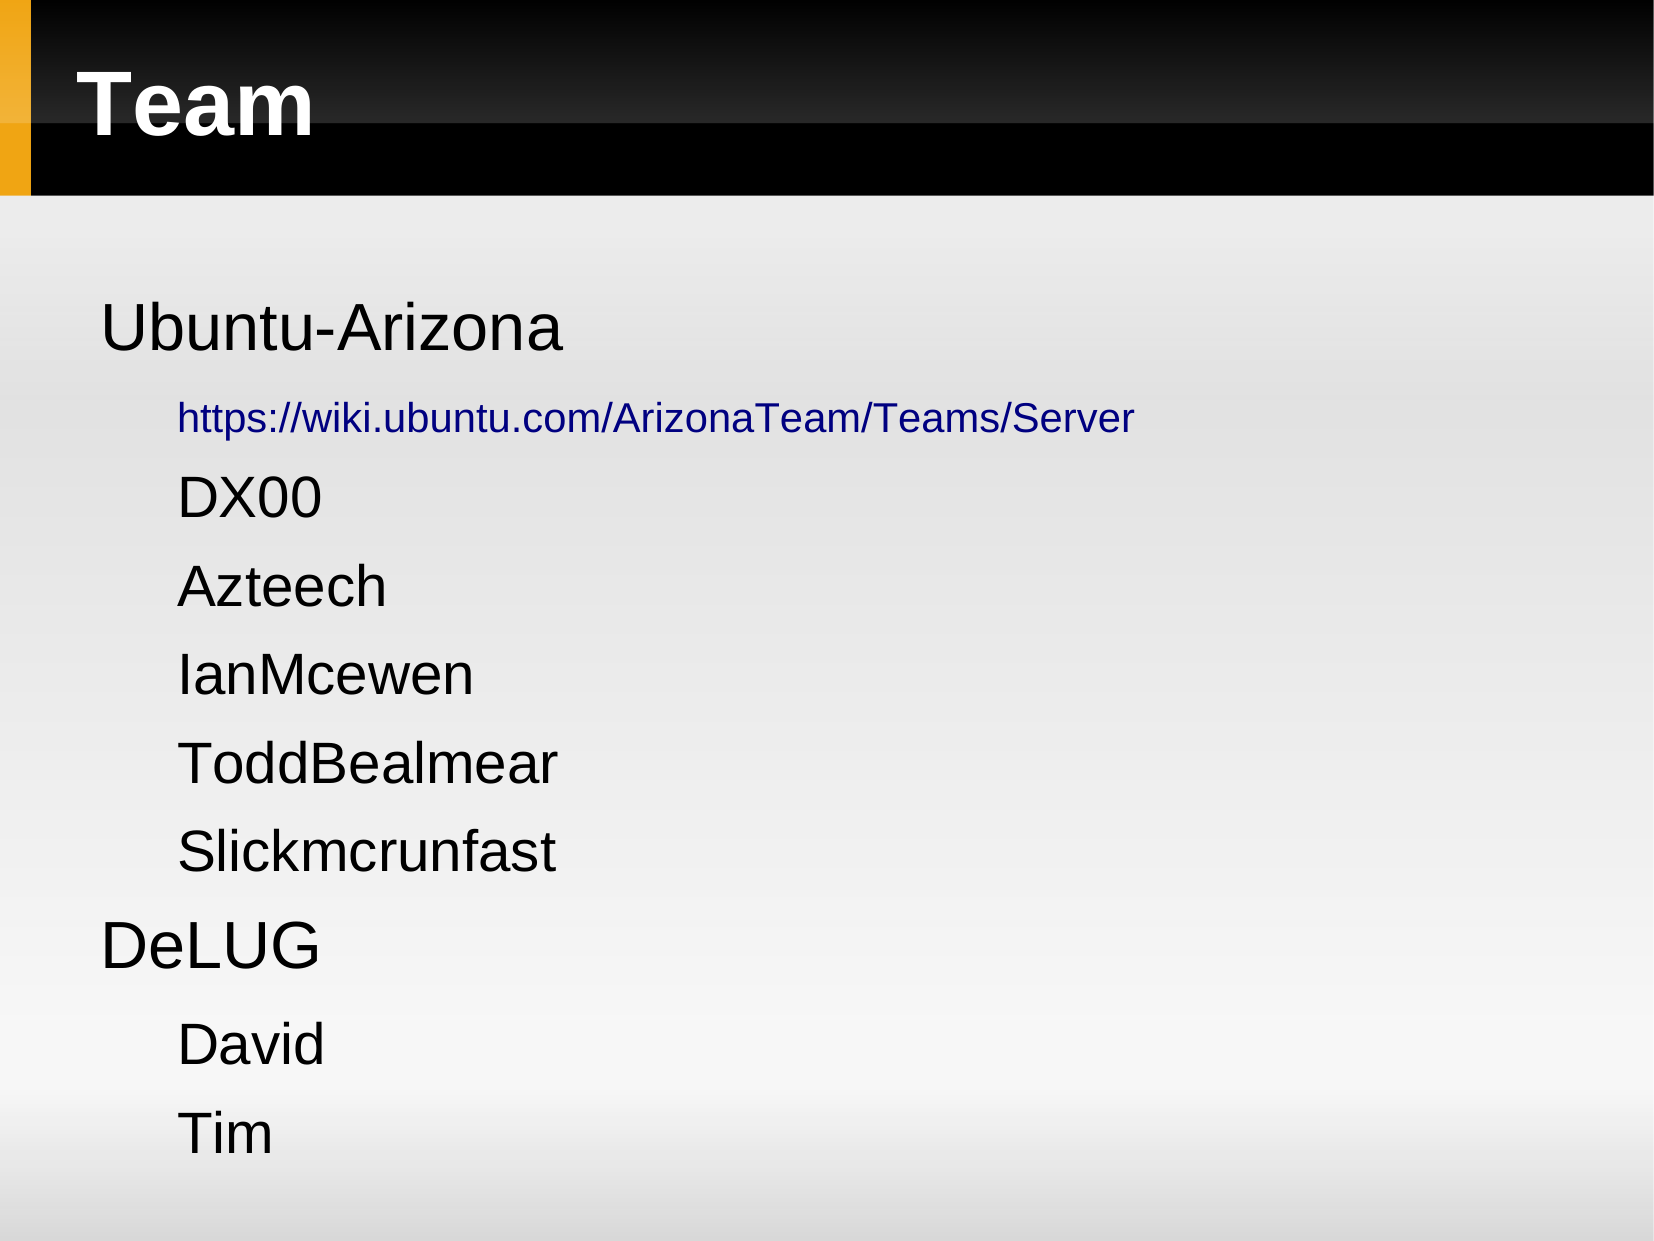

# Team
Ubuntu-Arizona
https://wiki.ubuntu.com/ArizonaTeam/Teams/Server
DX00
Azteech
IanMcewen
ToddBealmear
Slickmcrunfast
DeLUG
David
Tim